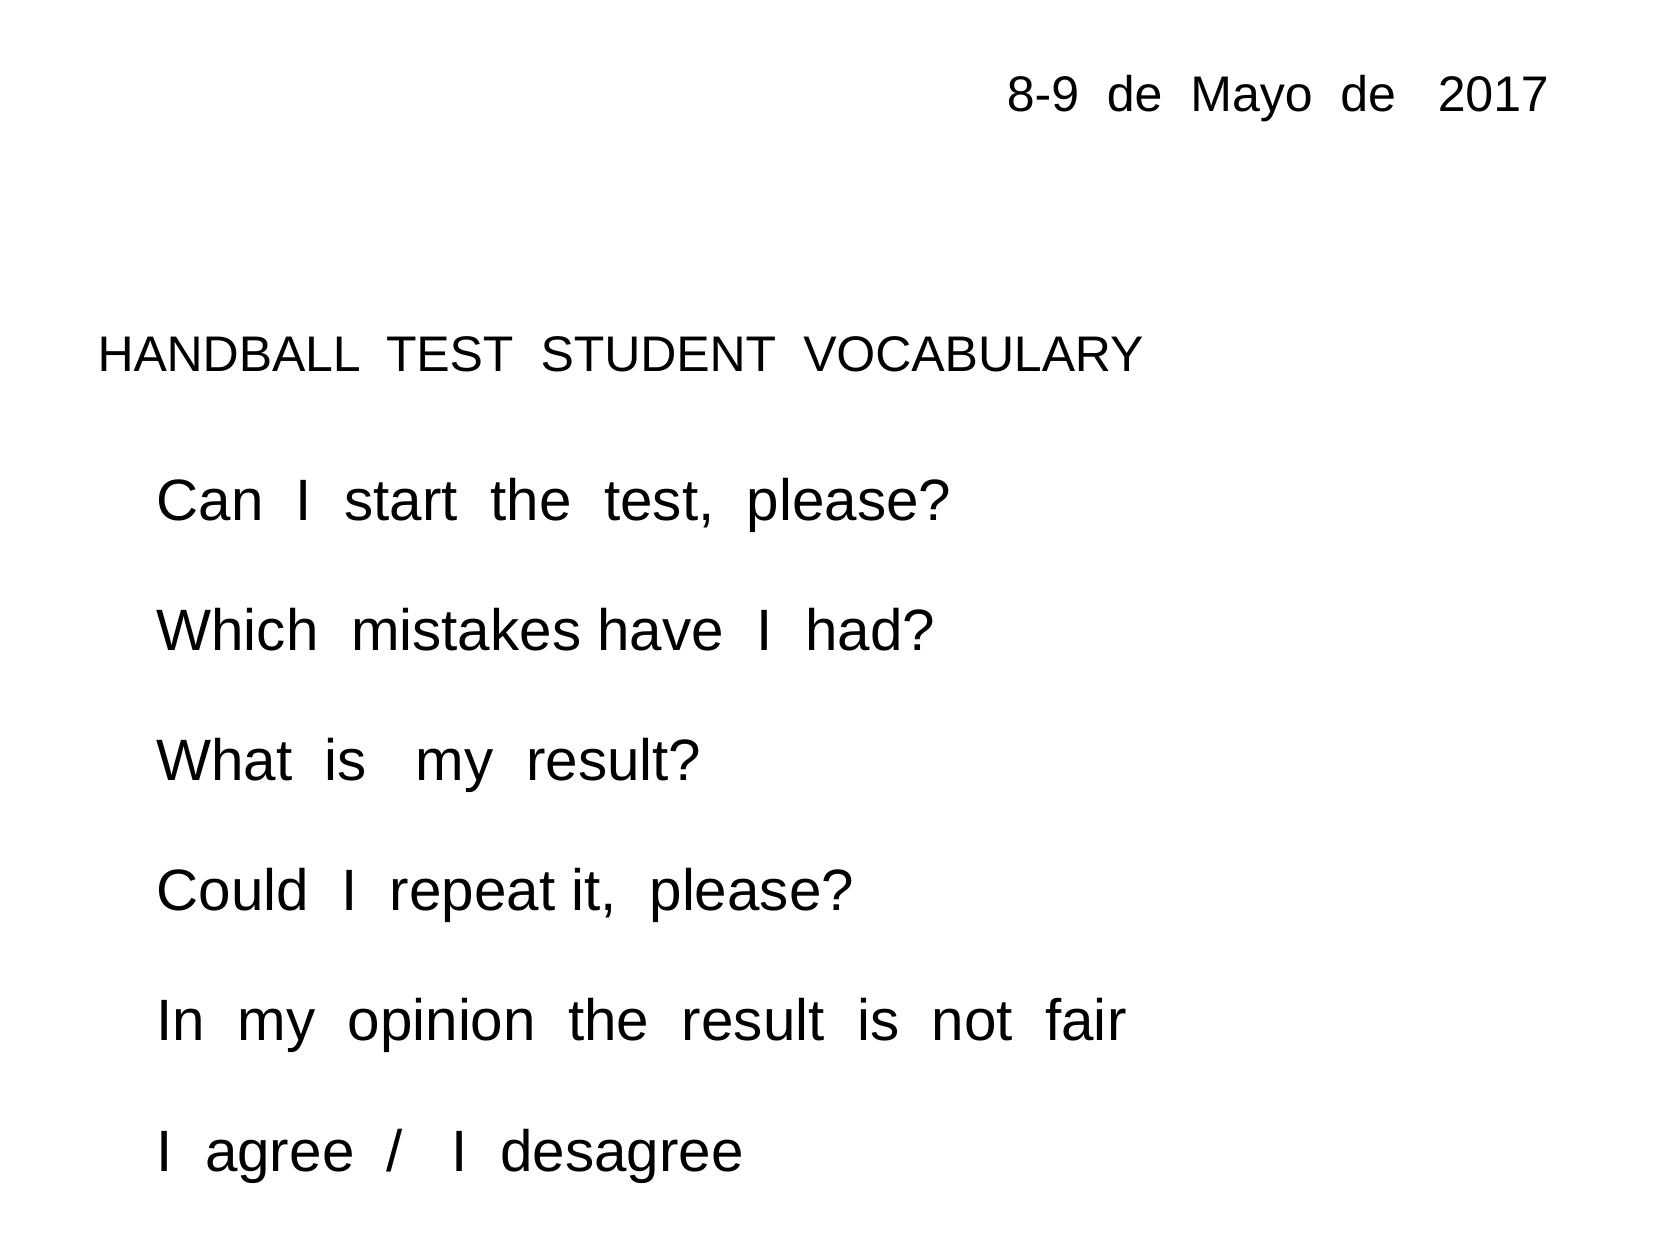

8-9 de Mayo de 2017
HANDBALL TEST STUDENT VOCABULARY
Can I start the test, please?
Which mistakes have I had?
What is my result?
Could I repeat it, please?
In my opinion the result is not fair
I agree / I desagree